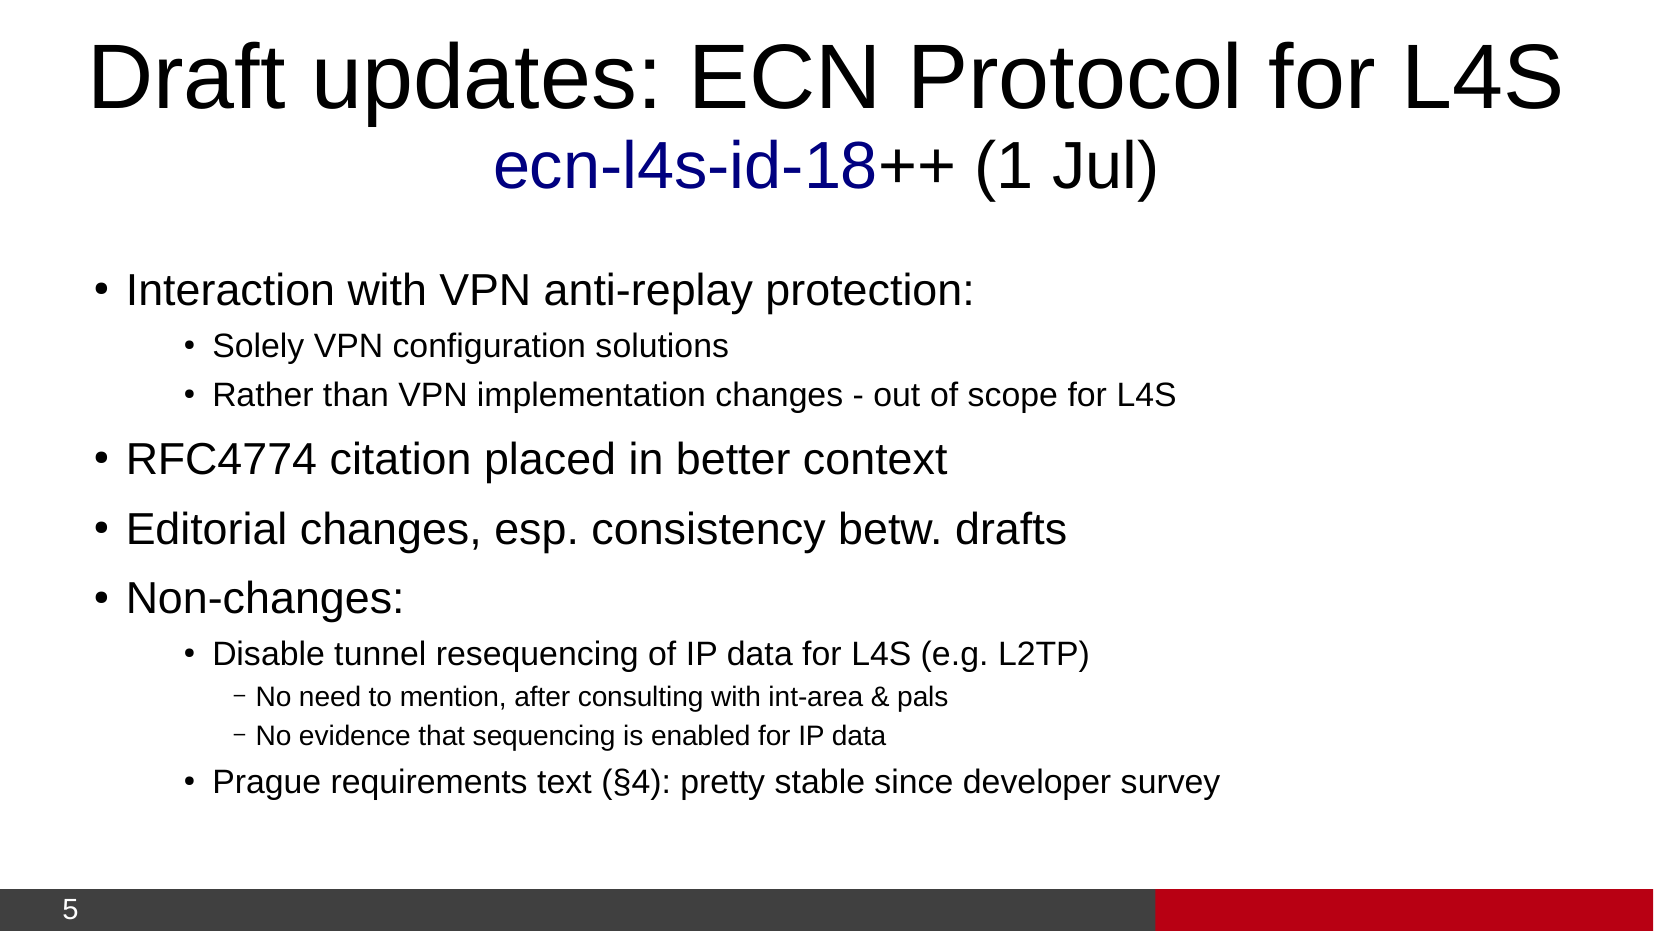

# Draft updates: ECN Protocol for L4S ecn-l4s-id-18++ (1 Jul)
Interaction with VPN anti-replay protection:
Solely VPN configuration solutions
Rather than VPN implementation changes - out of scope for L4S
RFC4774 citation placed in better context
Editorial changes, esp. consistency betw. drafts
Non-changes:
Disable tunnel resequencing of IP data for L4S (e.g. L2TP)
No need to mention, after consulting with int-area & pals
No evidence that sequencing is enabled for IP data
Prague requirements text (§4): pretty stable since developer survey
5